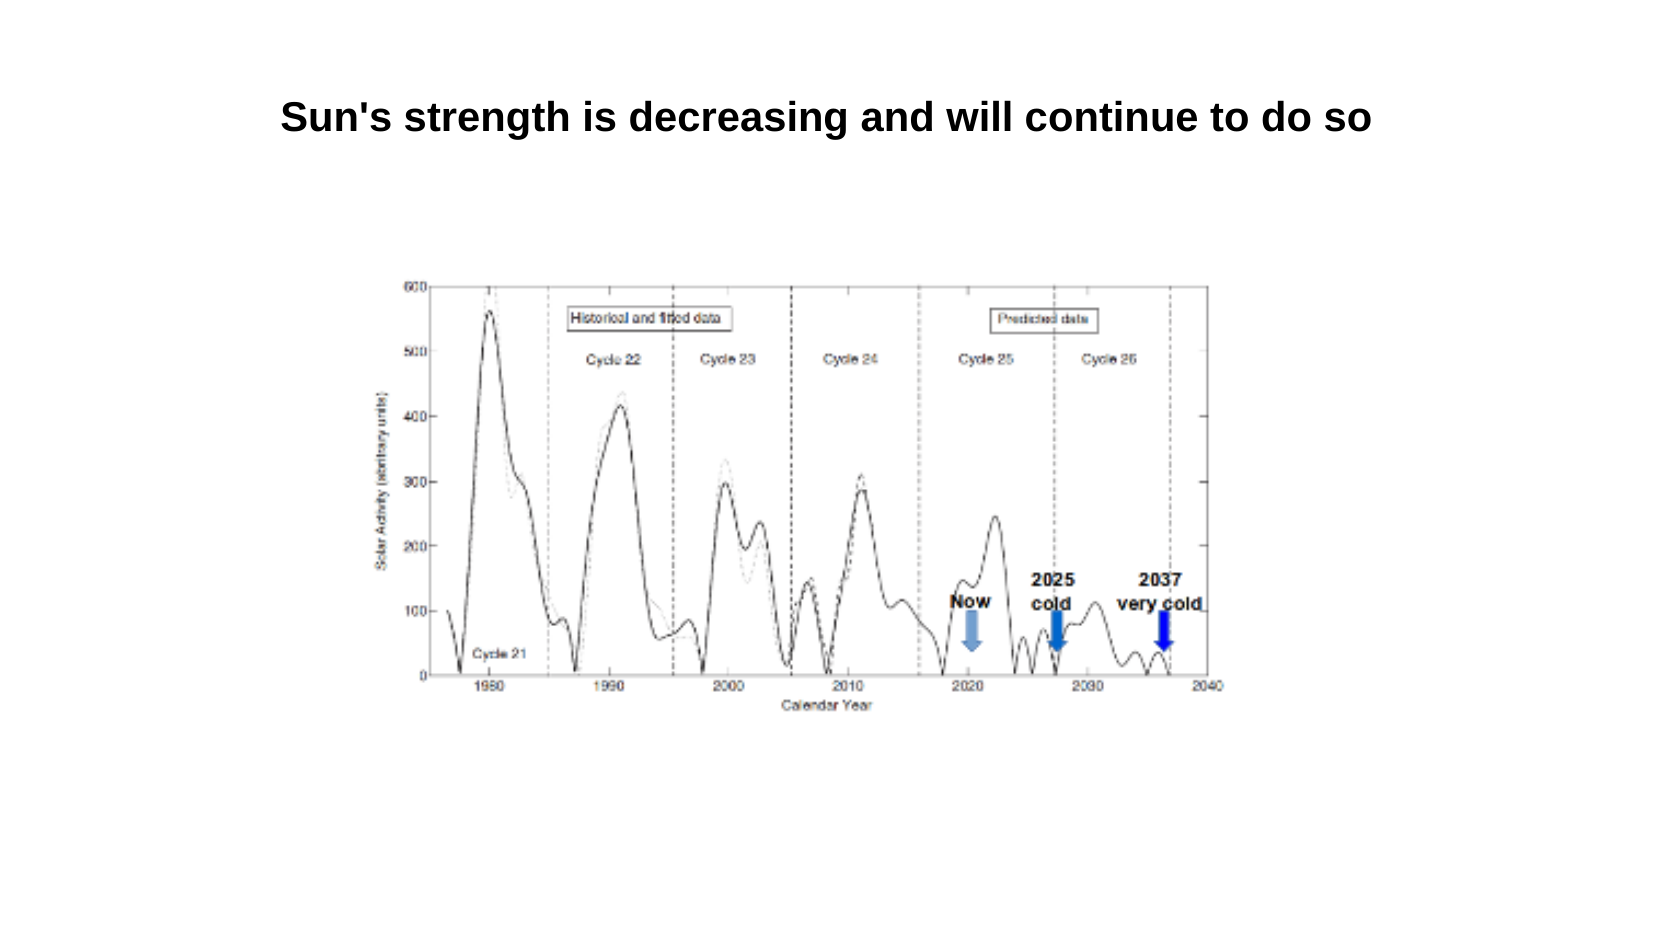

Sun's strength is decreasing and will continue to do so